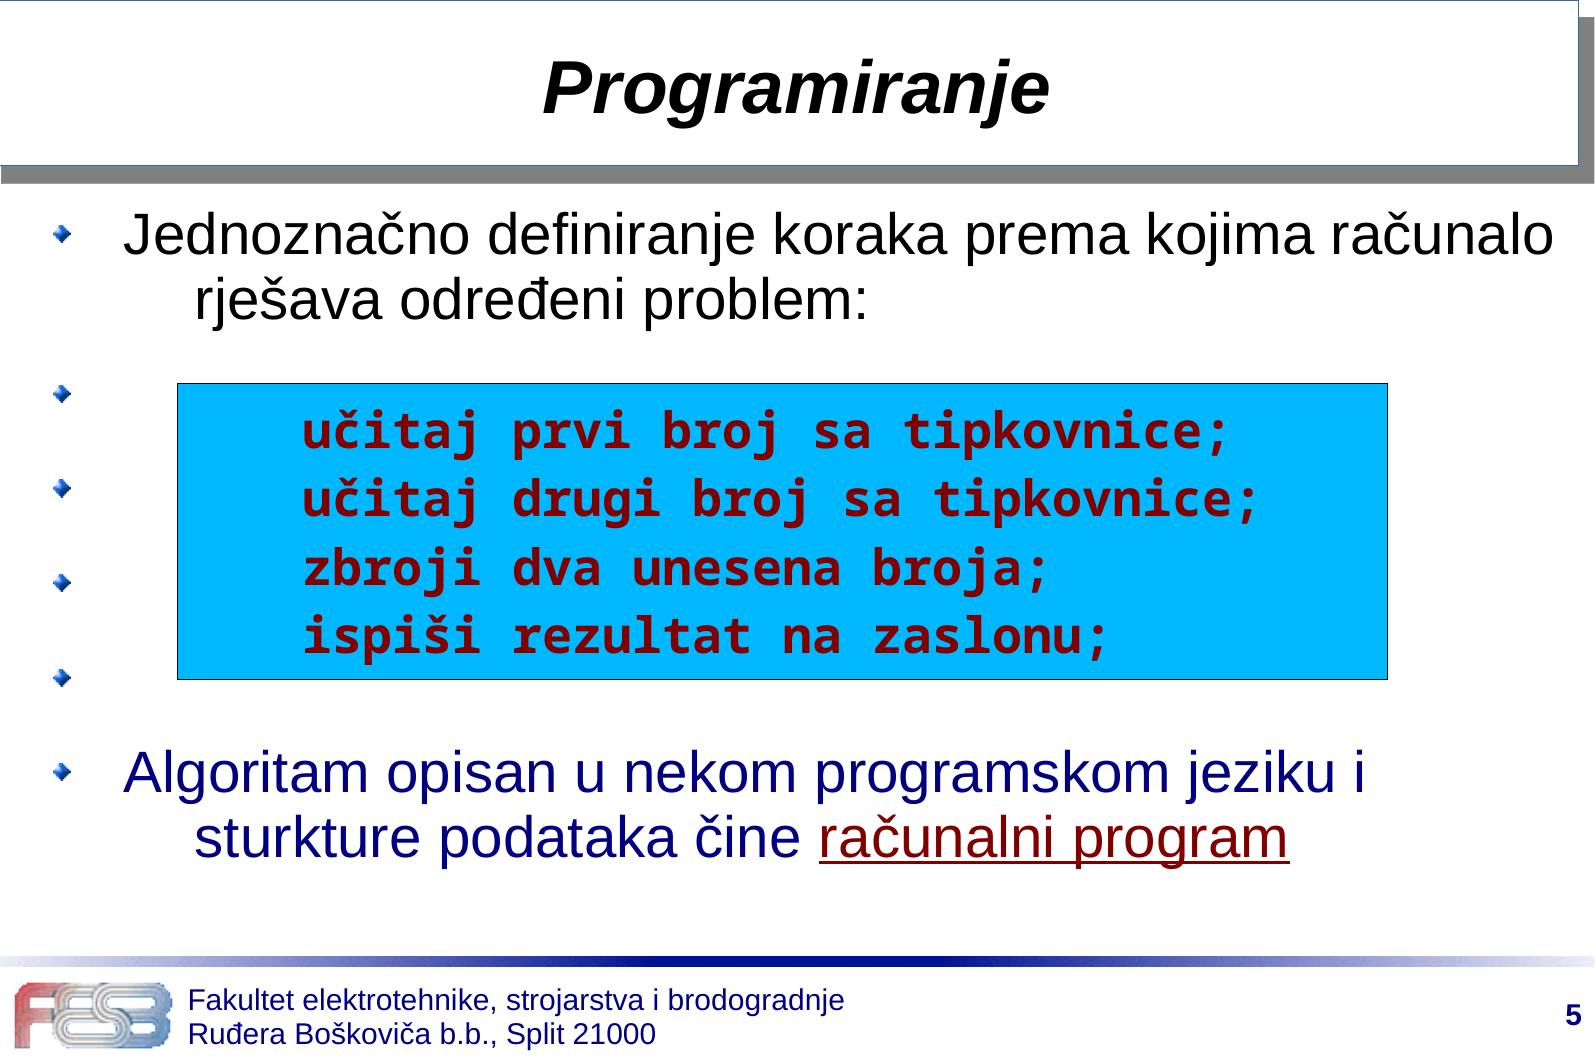

# Programiranje
Jednoznačno definiranje koraka prema kojima računalo rješava određeni problem:
Algoritam opisan u nekom programskom jeziku i sturkture podataka čine računalni program
učitaj prvi broj sa tipkovnice;
učitaj drugi broj sa tipkovnice;
zbroji dva unesena broja;
ispiši rezultat na zaslonu;